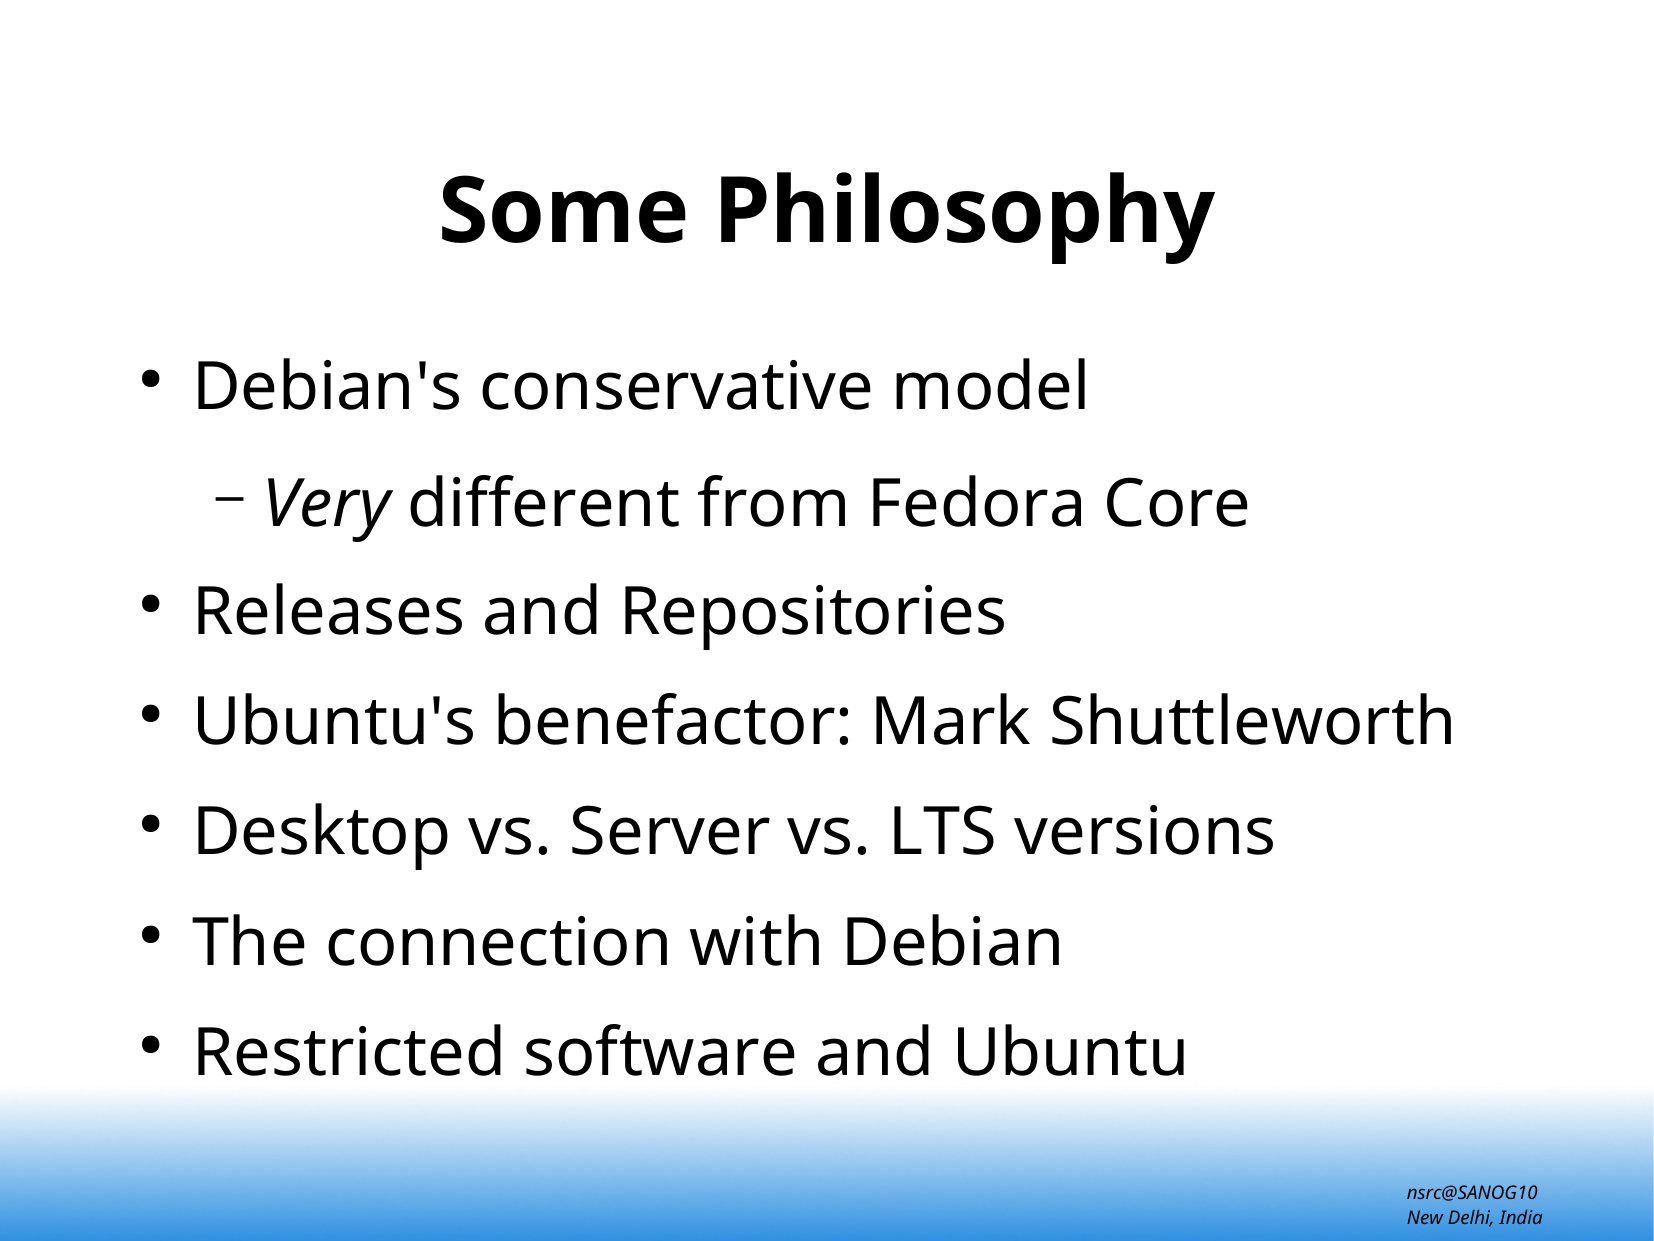

# Some Philosophy
Debian's conservative model
Very different from Fedora Core
Releases and Repositories
Ubuntu's benefactor: Mark Shuttleworth
Desktop vs. Server vs. LTS versions
The connection with Debian
Restricted software and Ubuntu